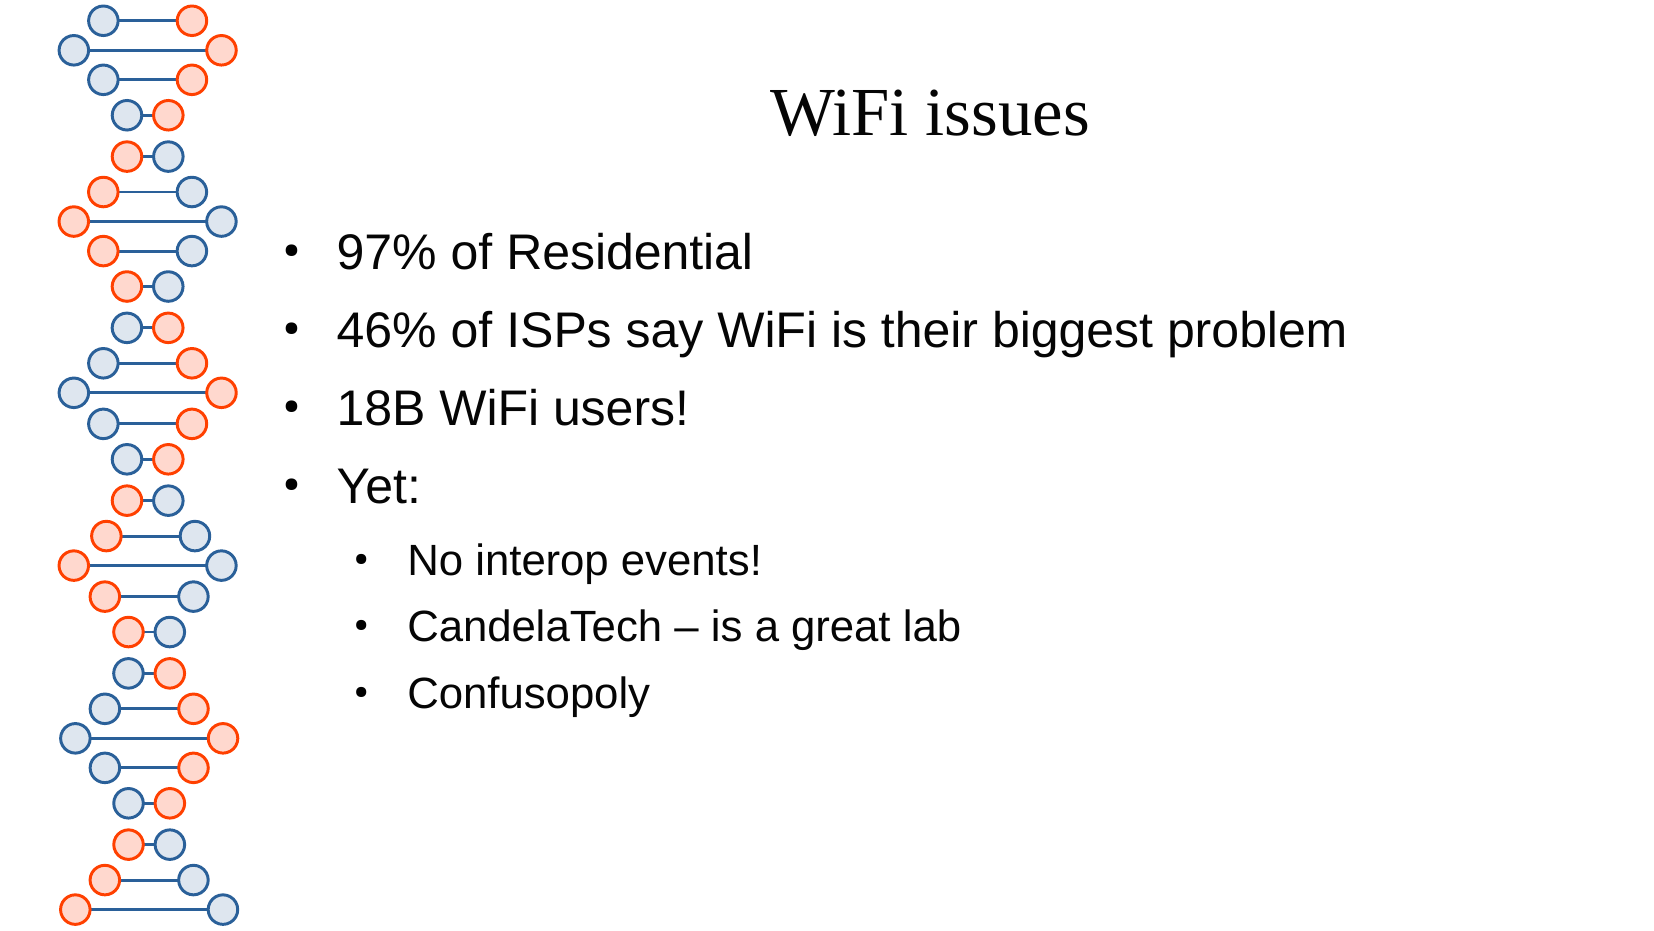

# WiFi issues
97% of Residential
46% of ISPs say WiFi is their biggest problem
18B WiFi users!
Yet:
No interop events!
CandelaTech – is a great lab
Confusopoly